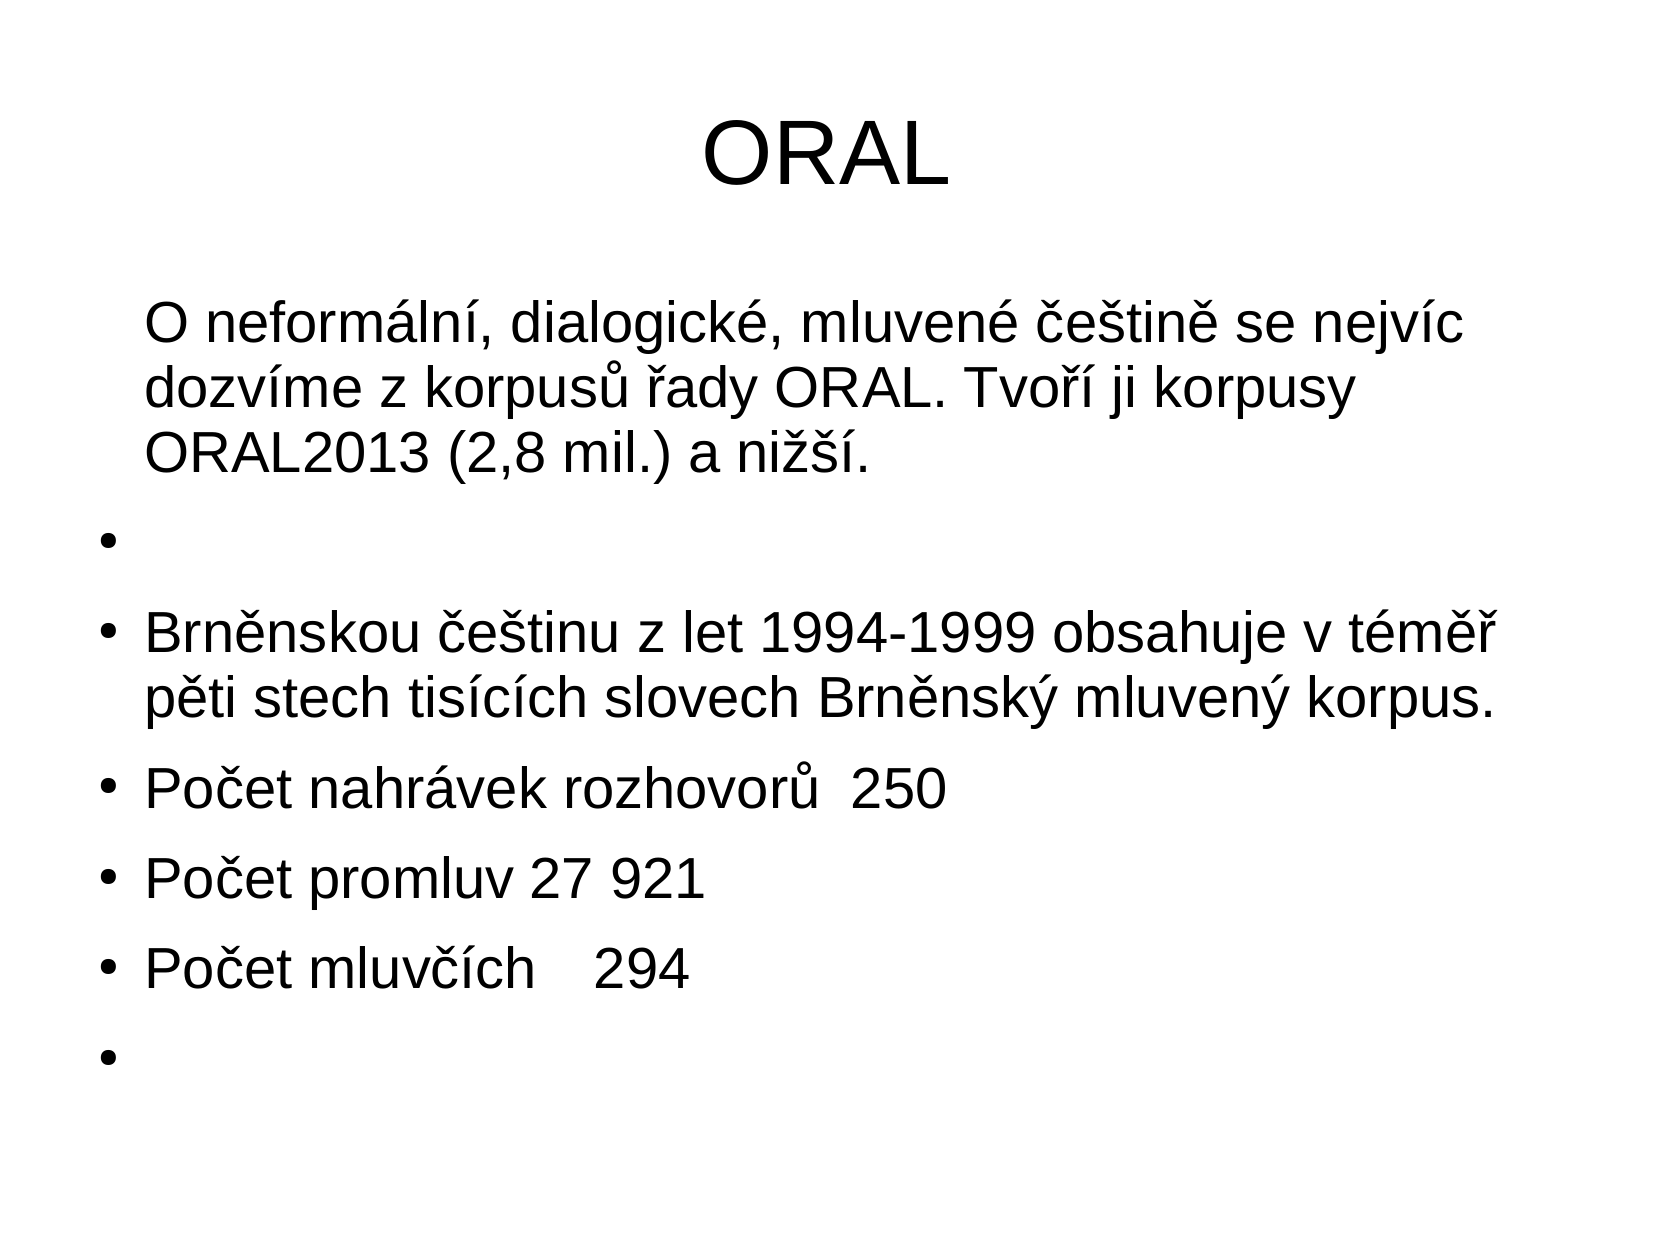

# ORAL
O neformální, dialogické, mluvené češtině se nejvíc dozvíme z korpusů řady ORAL. Tvoří ji korpusy ORAL2013 (2,8 mil.) a nižší.
Brněnskou češtinu z let 1994-1999 obsahuje v téměř pěti stech tisících slovech Brněnský mluvený korpus.
Počet nahrávek rozhovorů	250
Počet promluv	27 921
Počet mluvčích	294